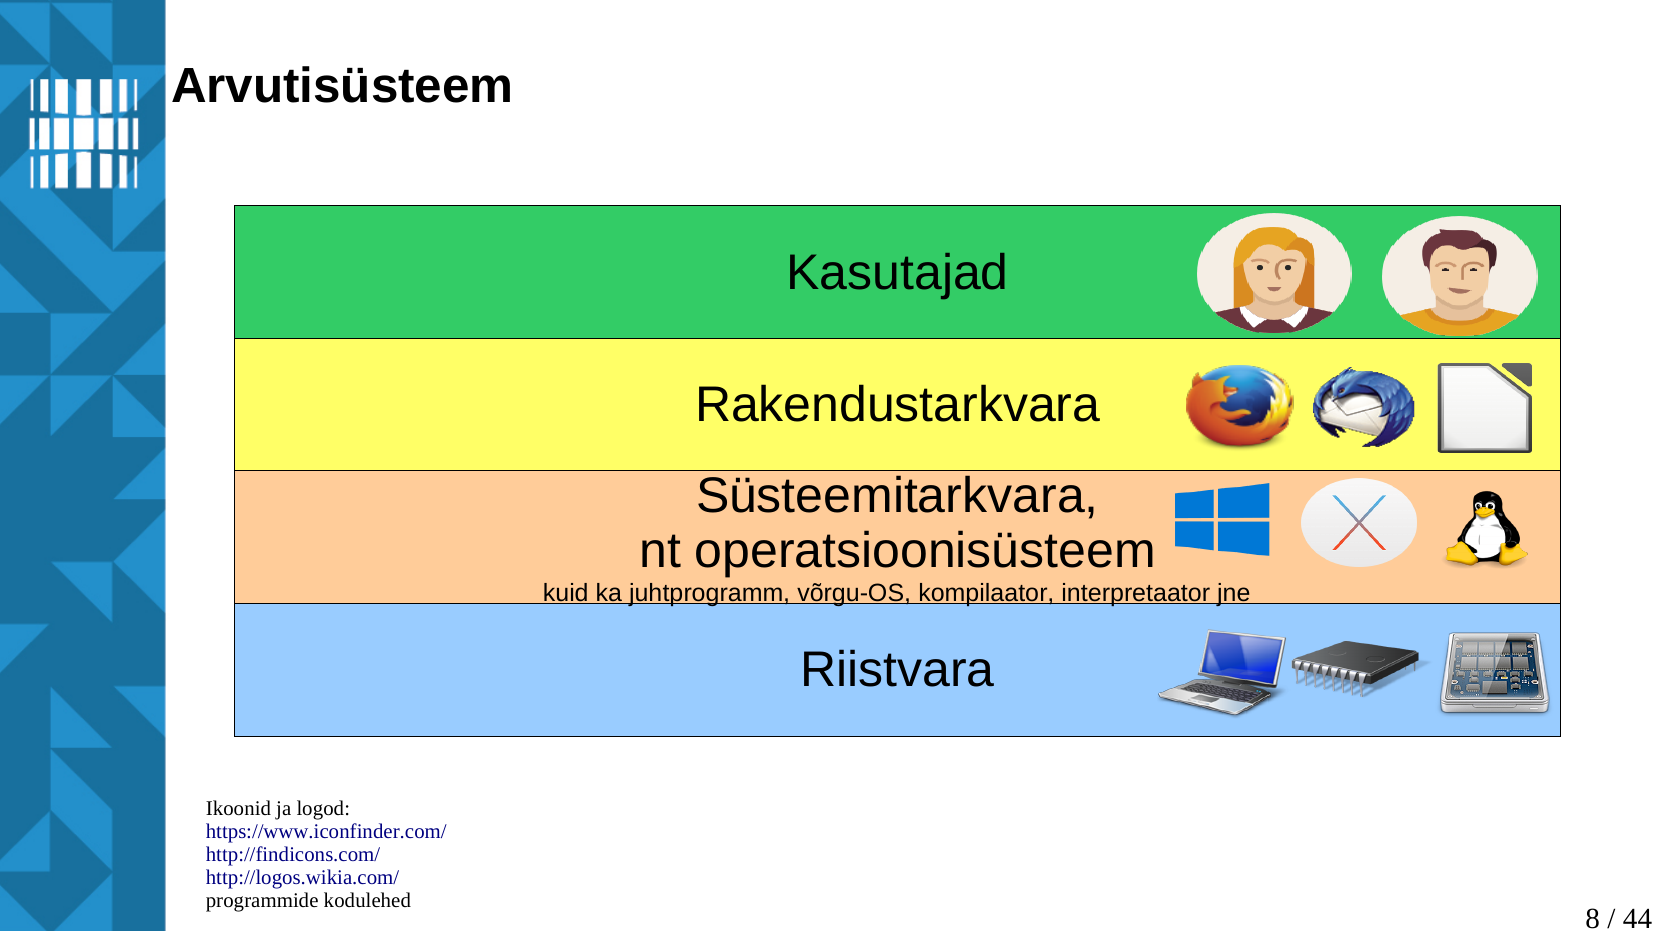

# Arvutisüsteem
Kasutajad
Rakendustarkvara
Süsteemitarkvara,
nt operatsioonisüsteem
kuid ka juhtprogramm, võrgu-OS, kompilaator, interpretaator jne
Riistvara
Ikoonid ja logod:
https://www.iconfinder.com/
http://findicons.com/
http://logos.wikia.com/
programmide kodulehed
8